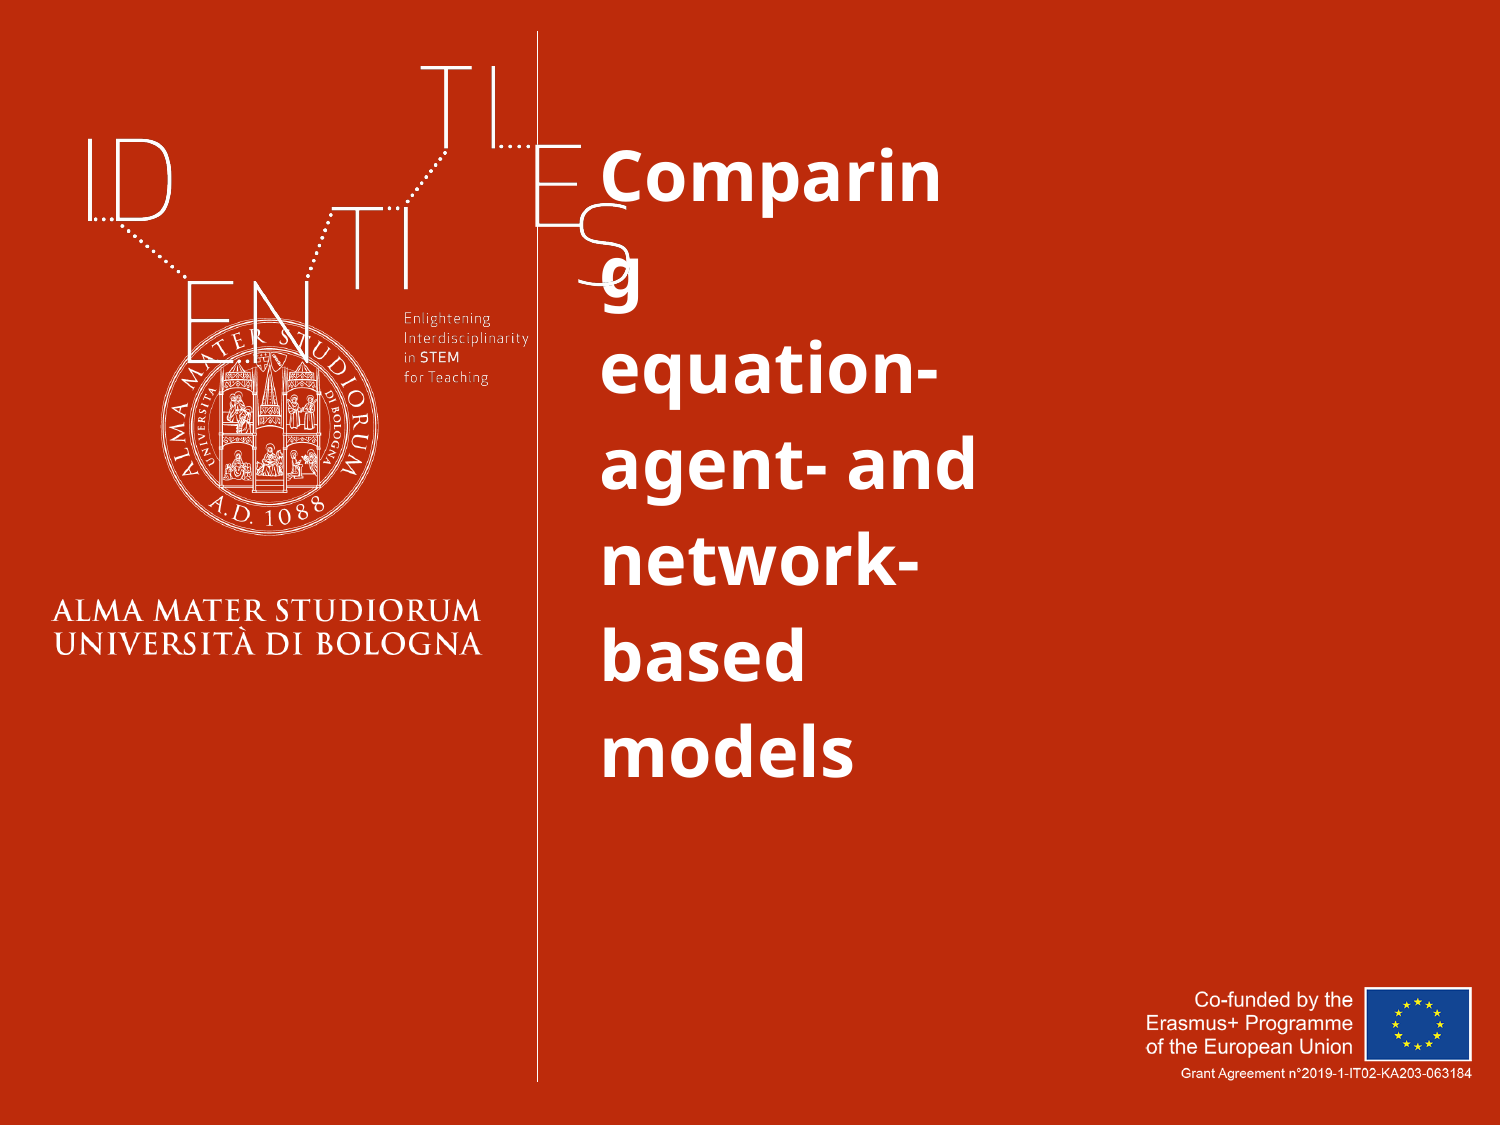

# Comparing equation- agent- and network-based models